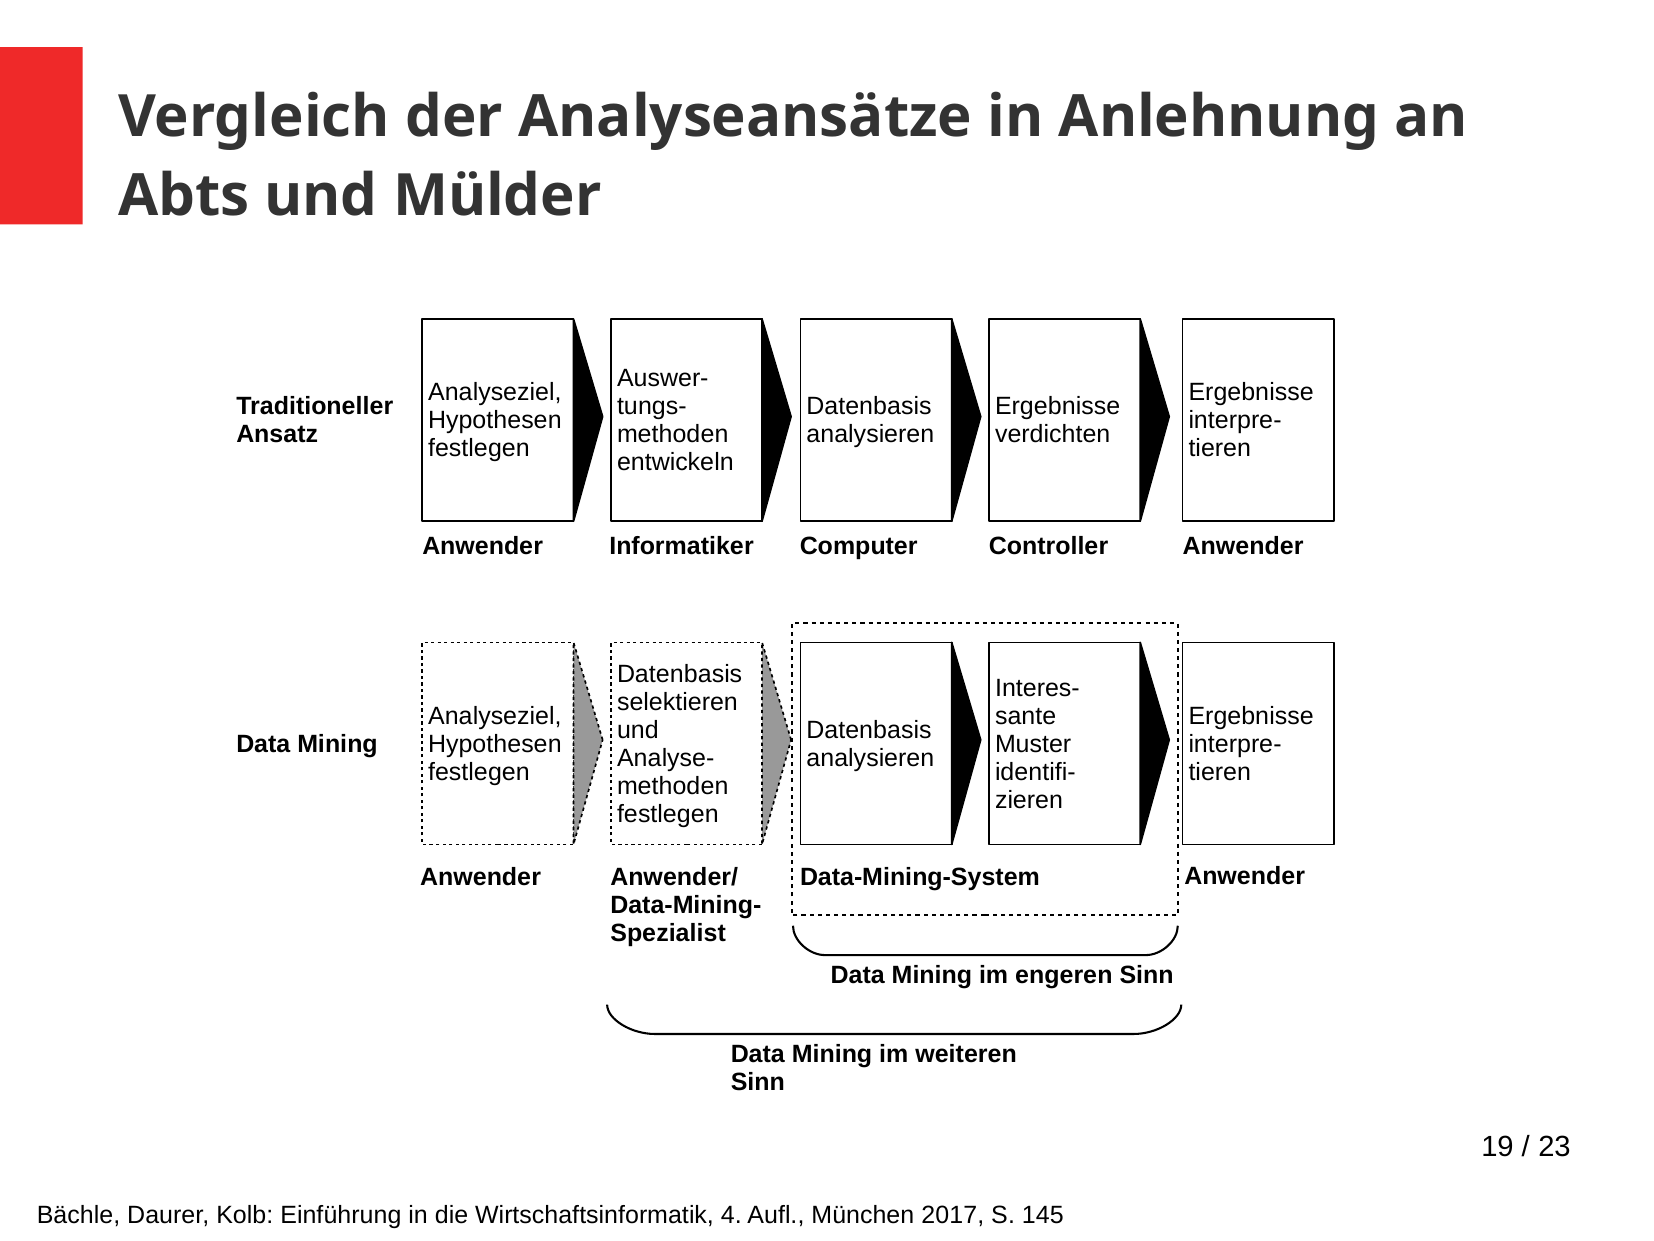

# Vergleich der Analyseansätze in Anlehnung an Abts und Mülder
Traditioneller
Ansatz
Analyseziel,
Hypothesen festlegen
Auswer-tungs-
methoden
entwickeln
Datenbasis
analysieren
Ergebnisse
verdichten
Ergebnisse
interpre-
tieren
Anwender
Informatiker
Computer
Controller
Anwender
Data Mining
Analyseziel,
Hypothesen festlegen
Datenbasis
selektieren und Analyse-methoden festlegen
Datenbasis
analysieren
Interes-sante Muster identifi-zieren
Ergebnisse
interpre-
tieren
Anwender
Data-Mining-System
Anwender
Anwender/
Data-Mining-
Spezialist
Data Mining im engeren Sinn
Data Mining im weiteren Sinn
19
Bächle, Daurer, Kolb: Einführung in die Wirtschaftsinformatik, 4. Aufl., München 2017, S. 145